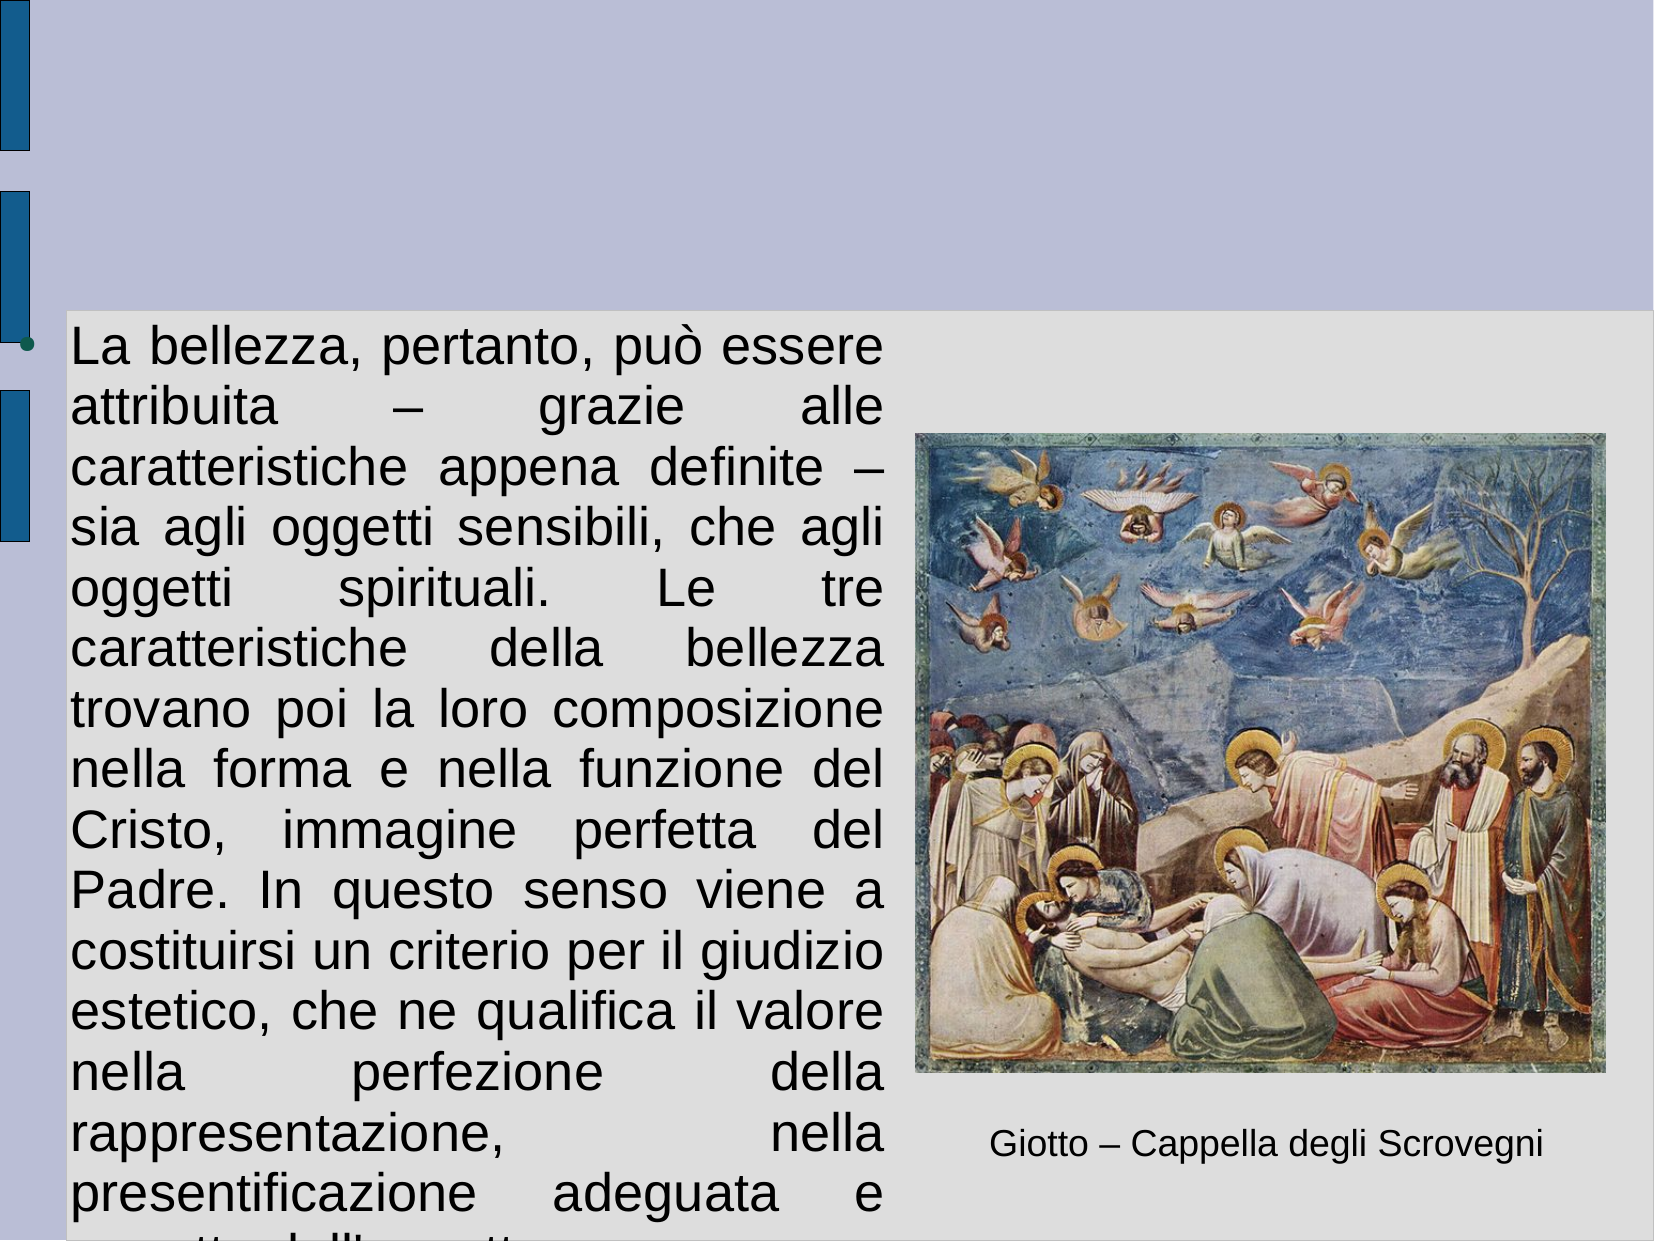

#
La bellezza, pertanto, può essere attribuita – grazie alle caratteristiche appena definite – sia agli oggetti sensibili, che agli oggetti spirituali. Le tre caratteristiche della bellezza trovano poi la loro composizione nella forma e nella funzione del Cristo, immagine perfetta del Padre. In questo senso viene a costituirsi un criterio per il giudizio estetico, che ne qualifica il valore nella perfezione della rappresentazione, nella presentificazione adeguata e corretta dell'oggetto.
Giotto – Cappella degli Scrovegni